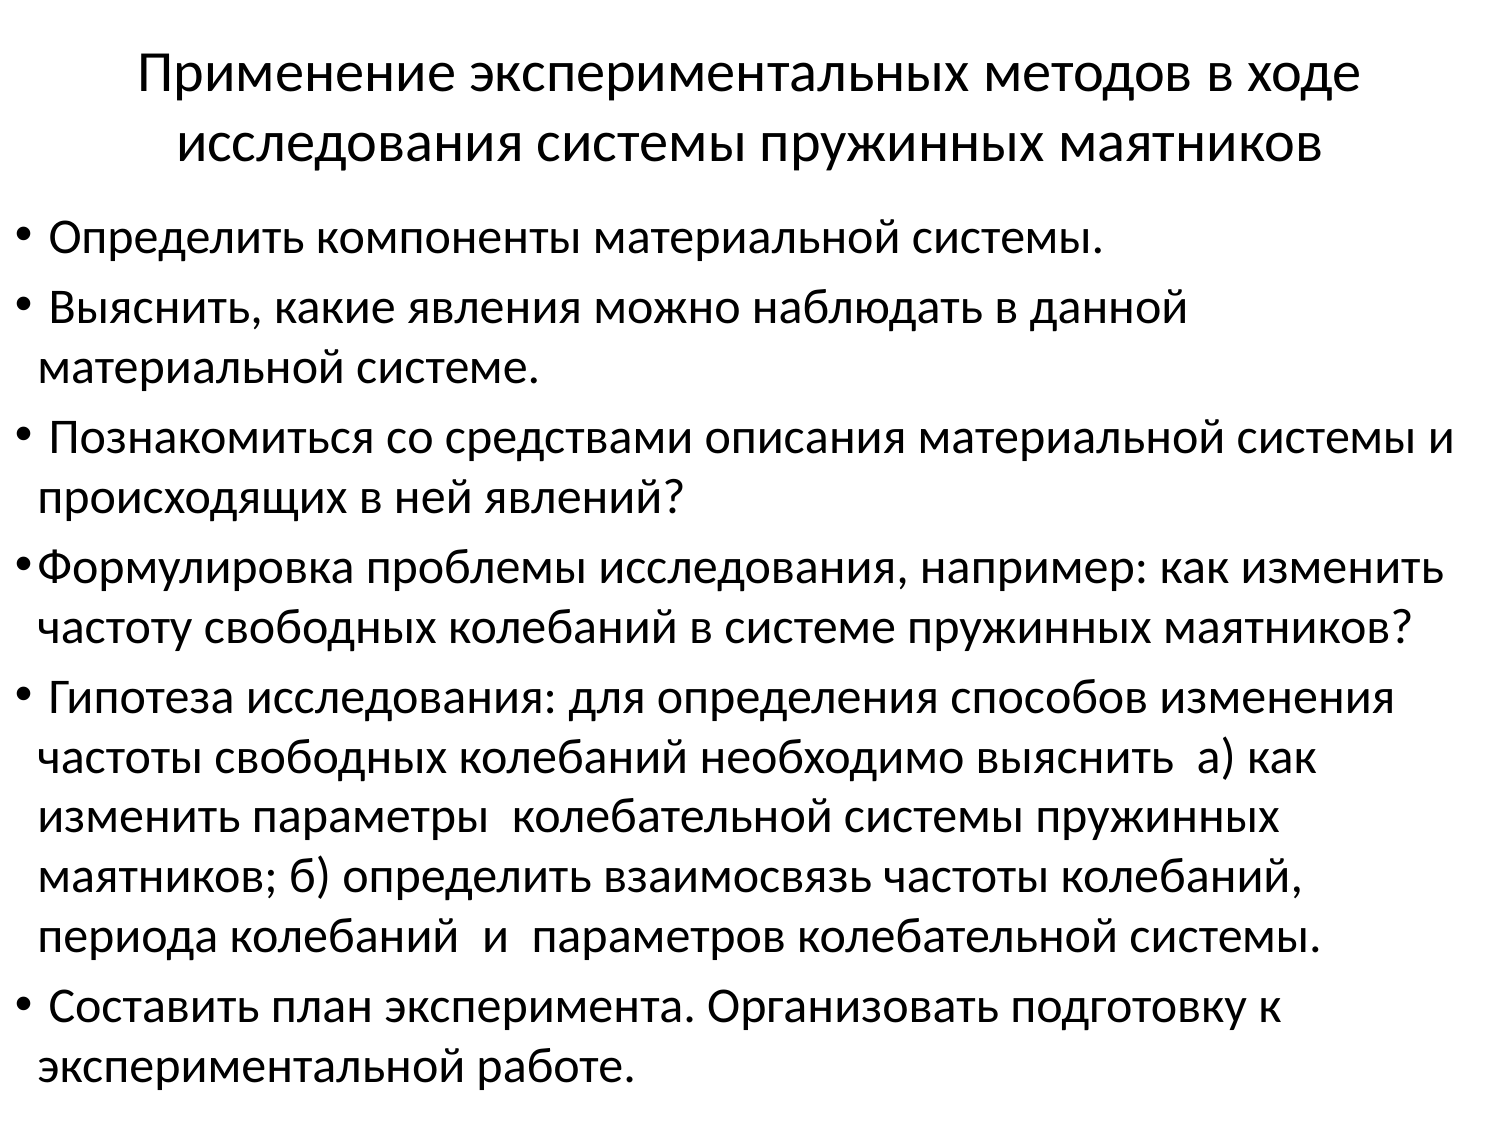

Применение экспериментальных методов в ходе исследования системы пружинных маятников
 Определить компоненты материальной системы.
 Выяснить, какие явления можно наблюдать в данной материальной системе.
 Познакомиться со средствами описания материальной системы и происходящих в ней явлений?
Формулировка проблемы исследования, например: как изменить частоту свободных колебаний в системе пружинных маятников?
 Гипотеза исследования: для определения способов изменения частоты свободных колебаний необходимо выяснить а) как изменить параметры колебательной системы пружинных маятников; б) определить взаимосвязь частоты колебаний, периода колебаний и параметров колебательной системы.
 Составить план эксперимента. Организовать подготовку к экспериментальной работе.